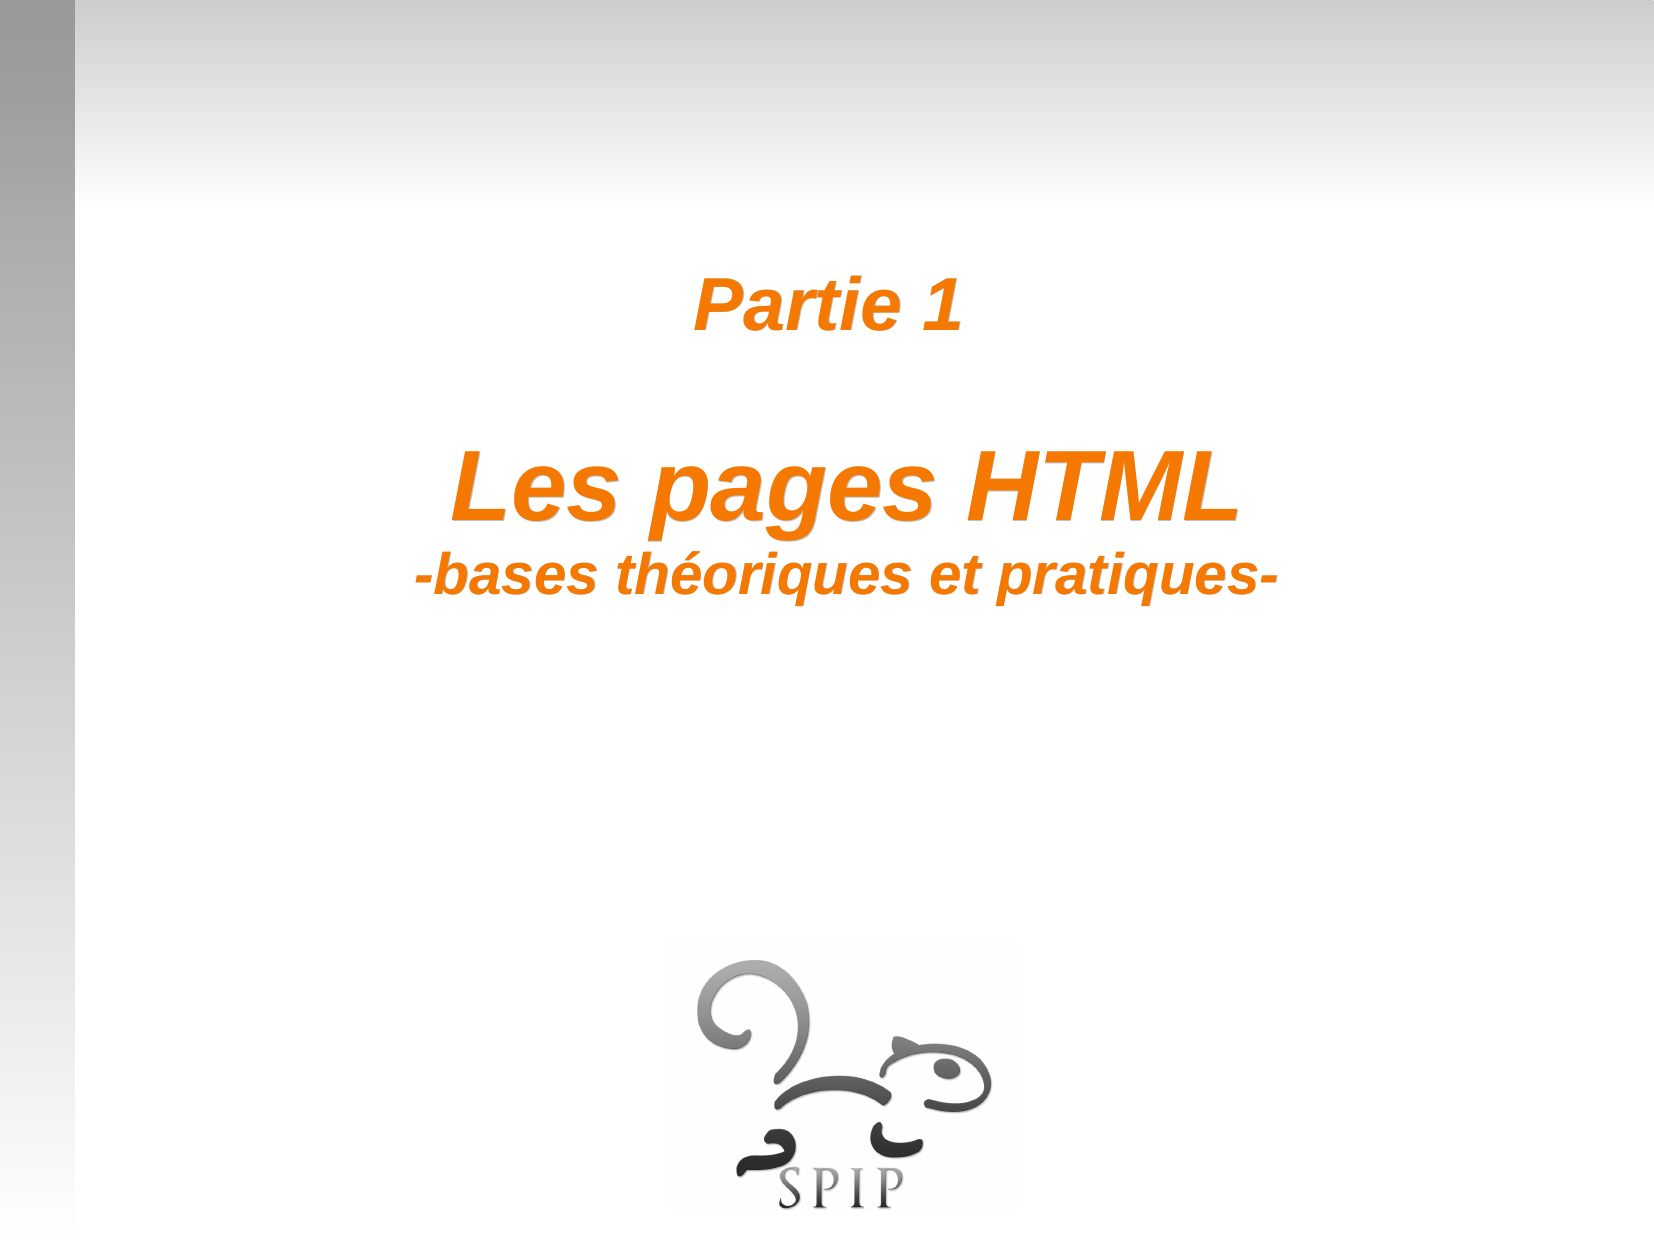

# Partie 1 Les pages HTML -bases théoriques et pratiques-